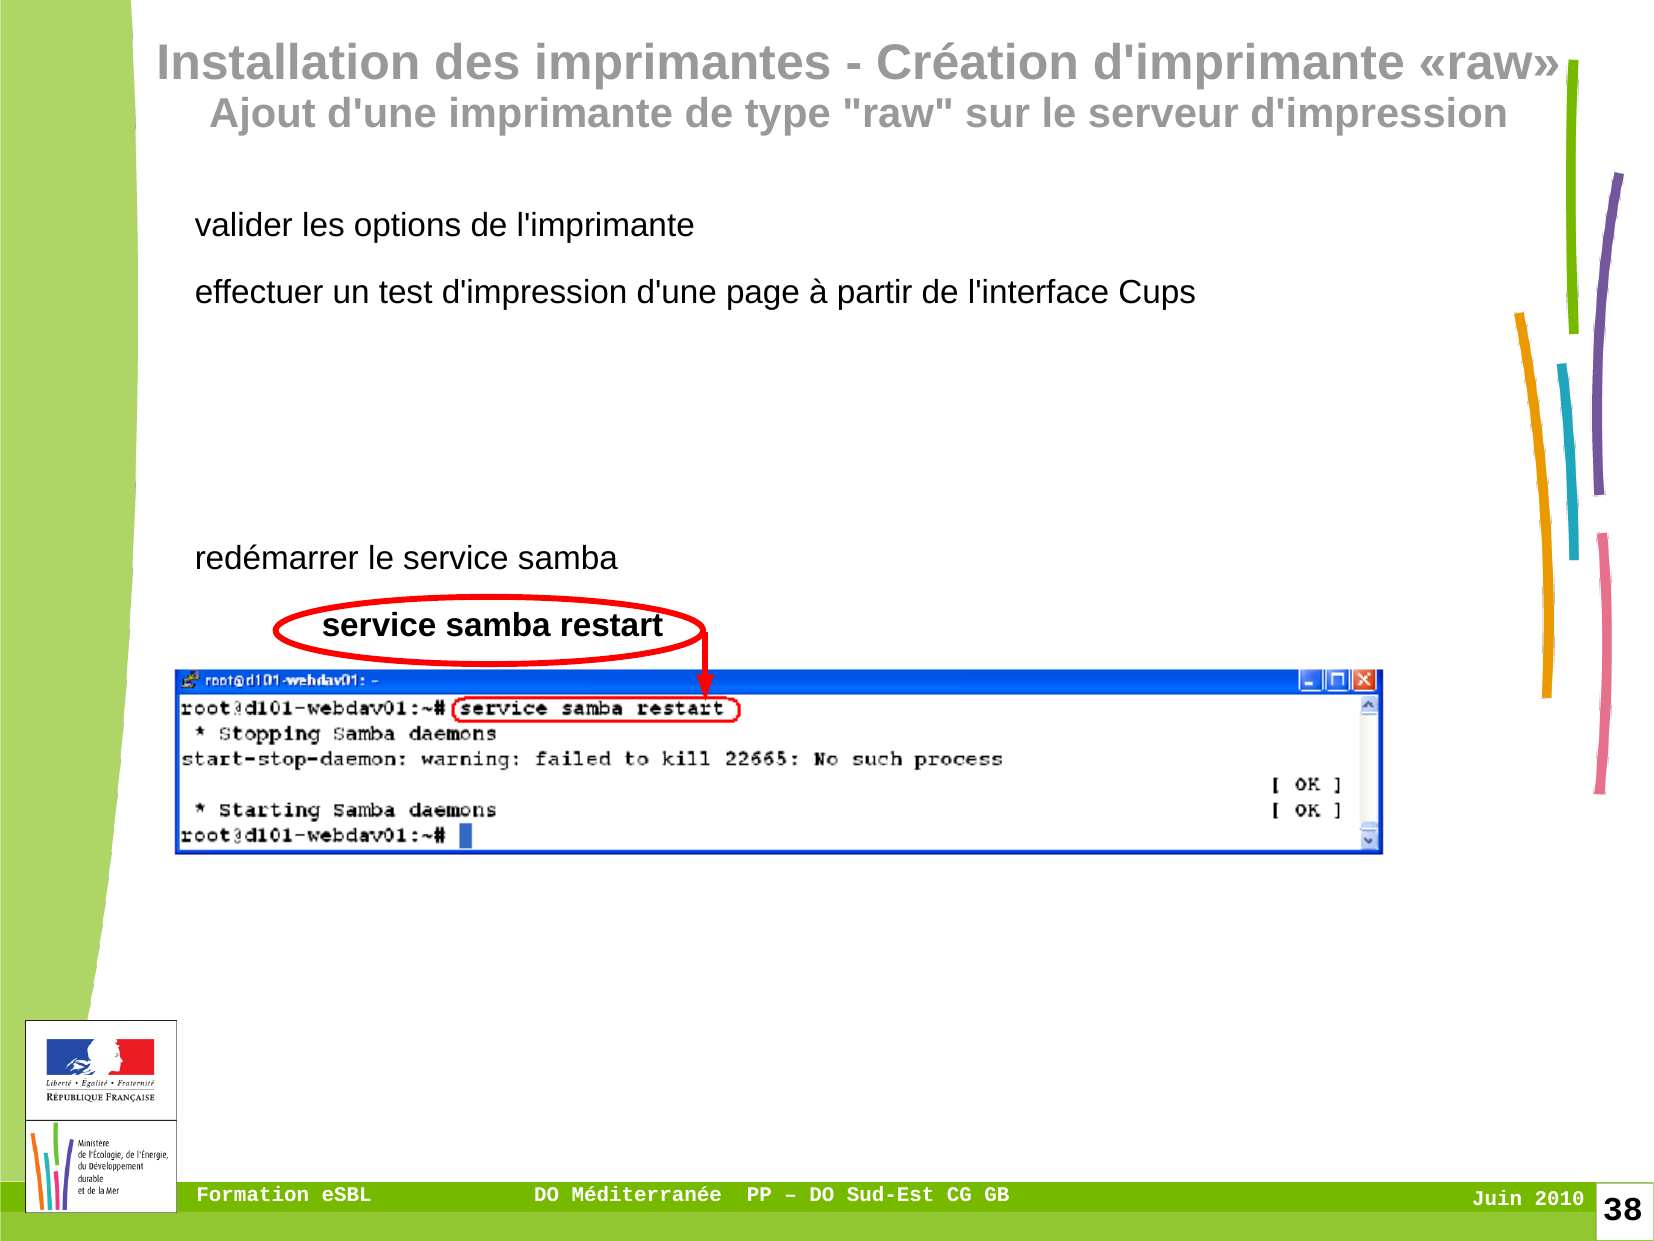

# Installation des imprimantes - Création d'imprimante «raw» Ajout d'une imprimante de type "raw" sur le serveur d'impression
valider les options de l'imprimante
effectuer un test d'impression d'une page à partir de l'interface Cups
redémarrer le service samba
 	service samba restart
38